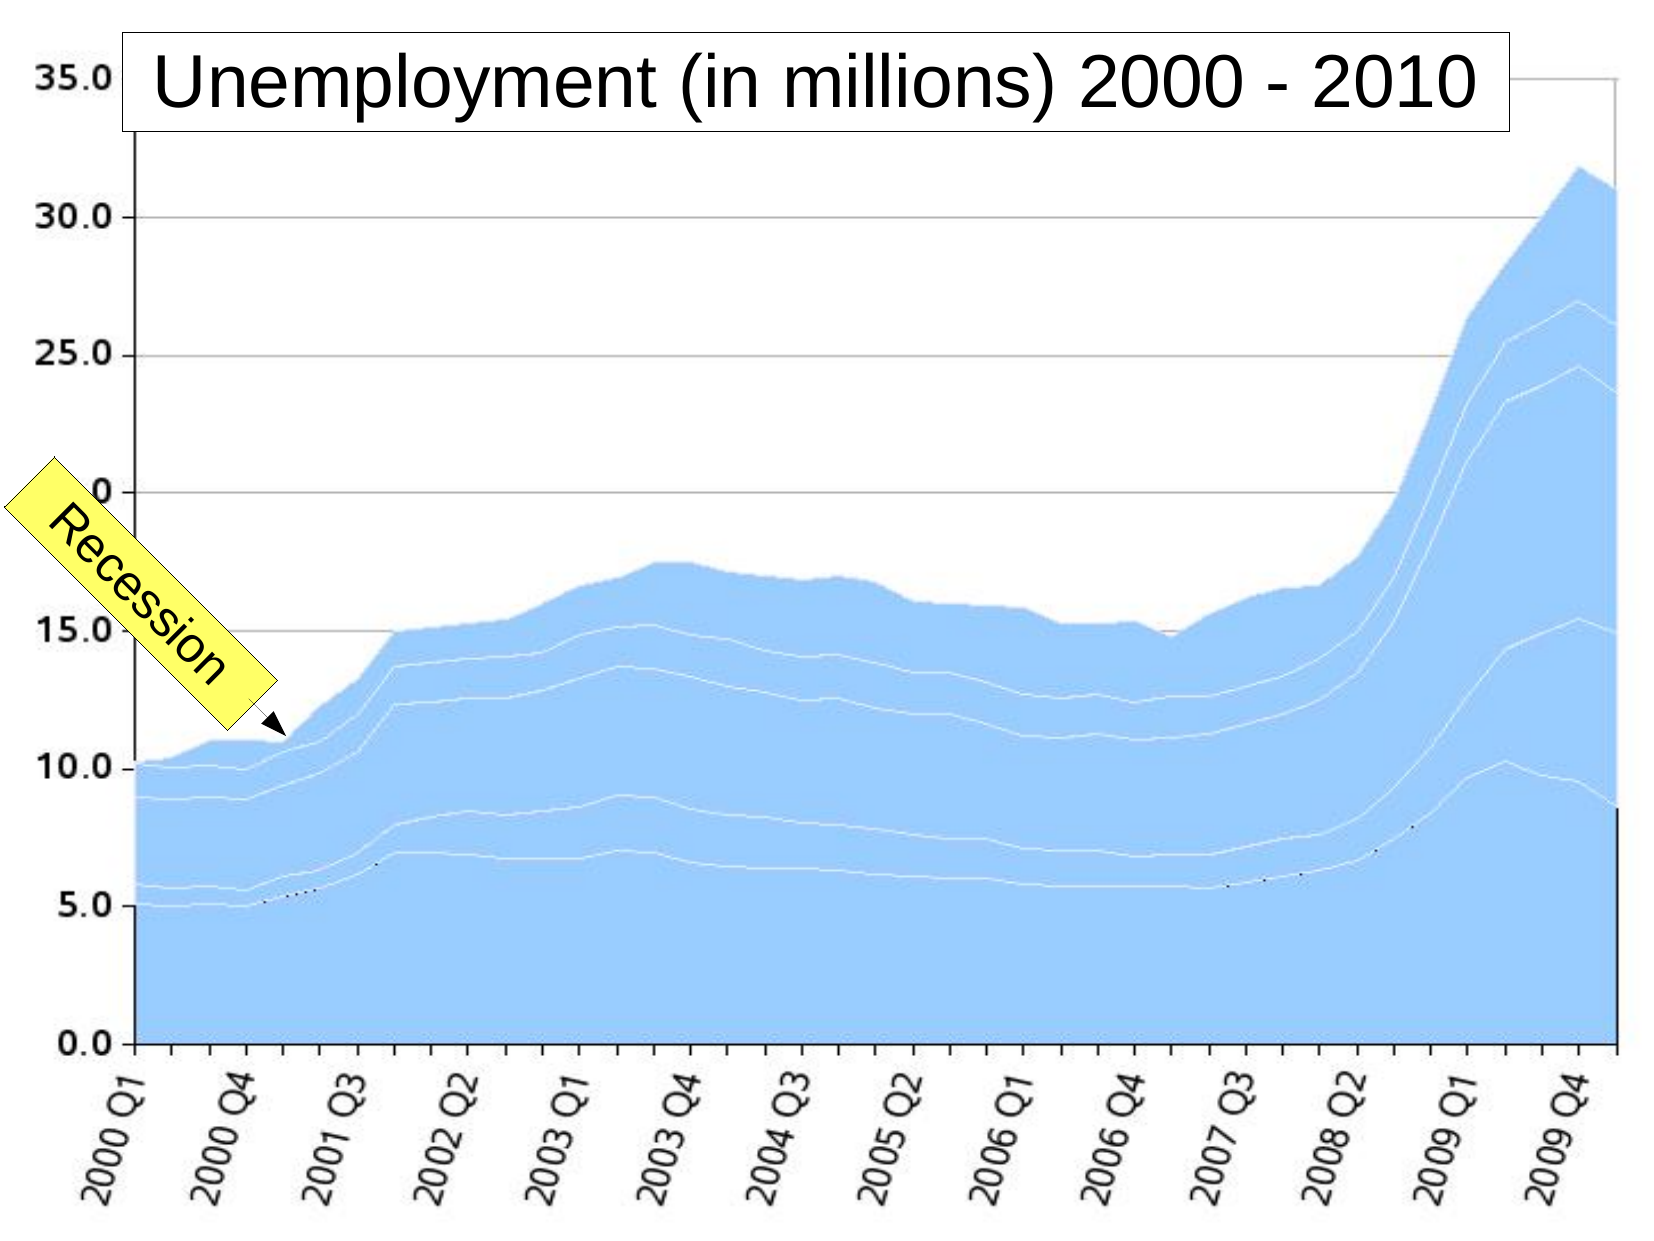

Unemployment (in millions) 2000 - 2010
Recession